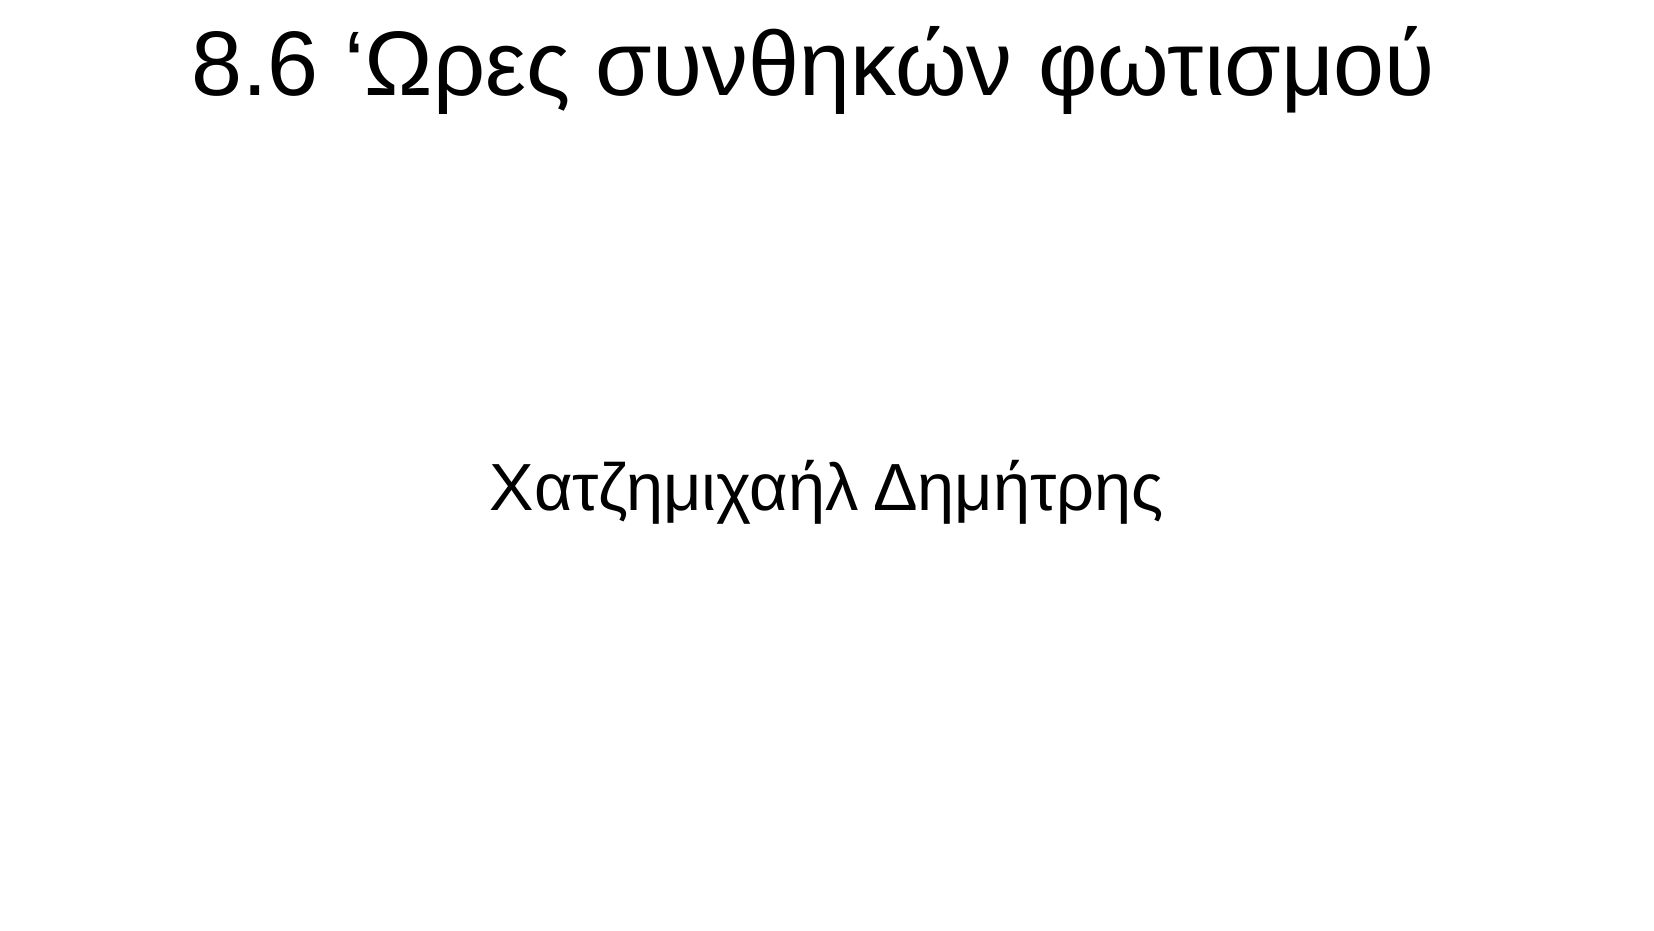

# 8.6 ‘Ωρες συνθηκών φωτισμού
Χατζημιχαήλ Δημήτρης